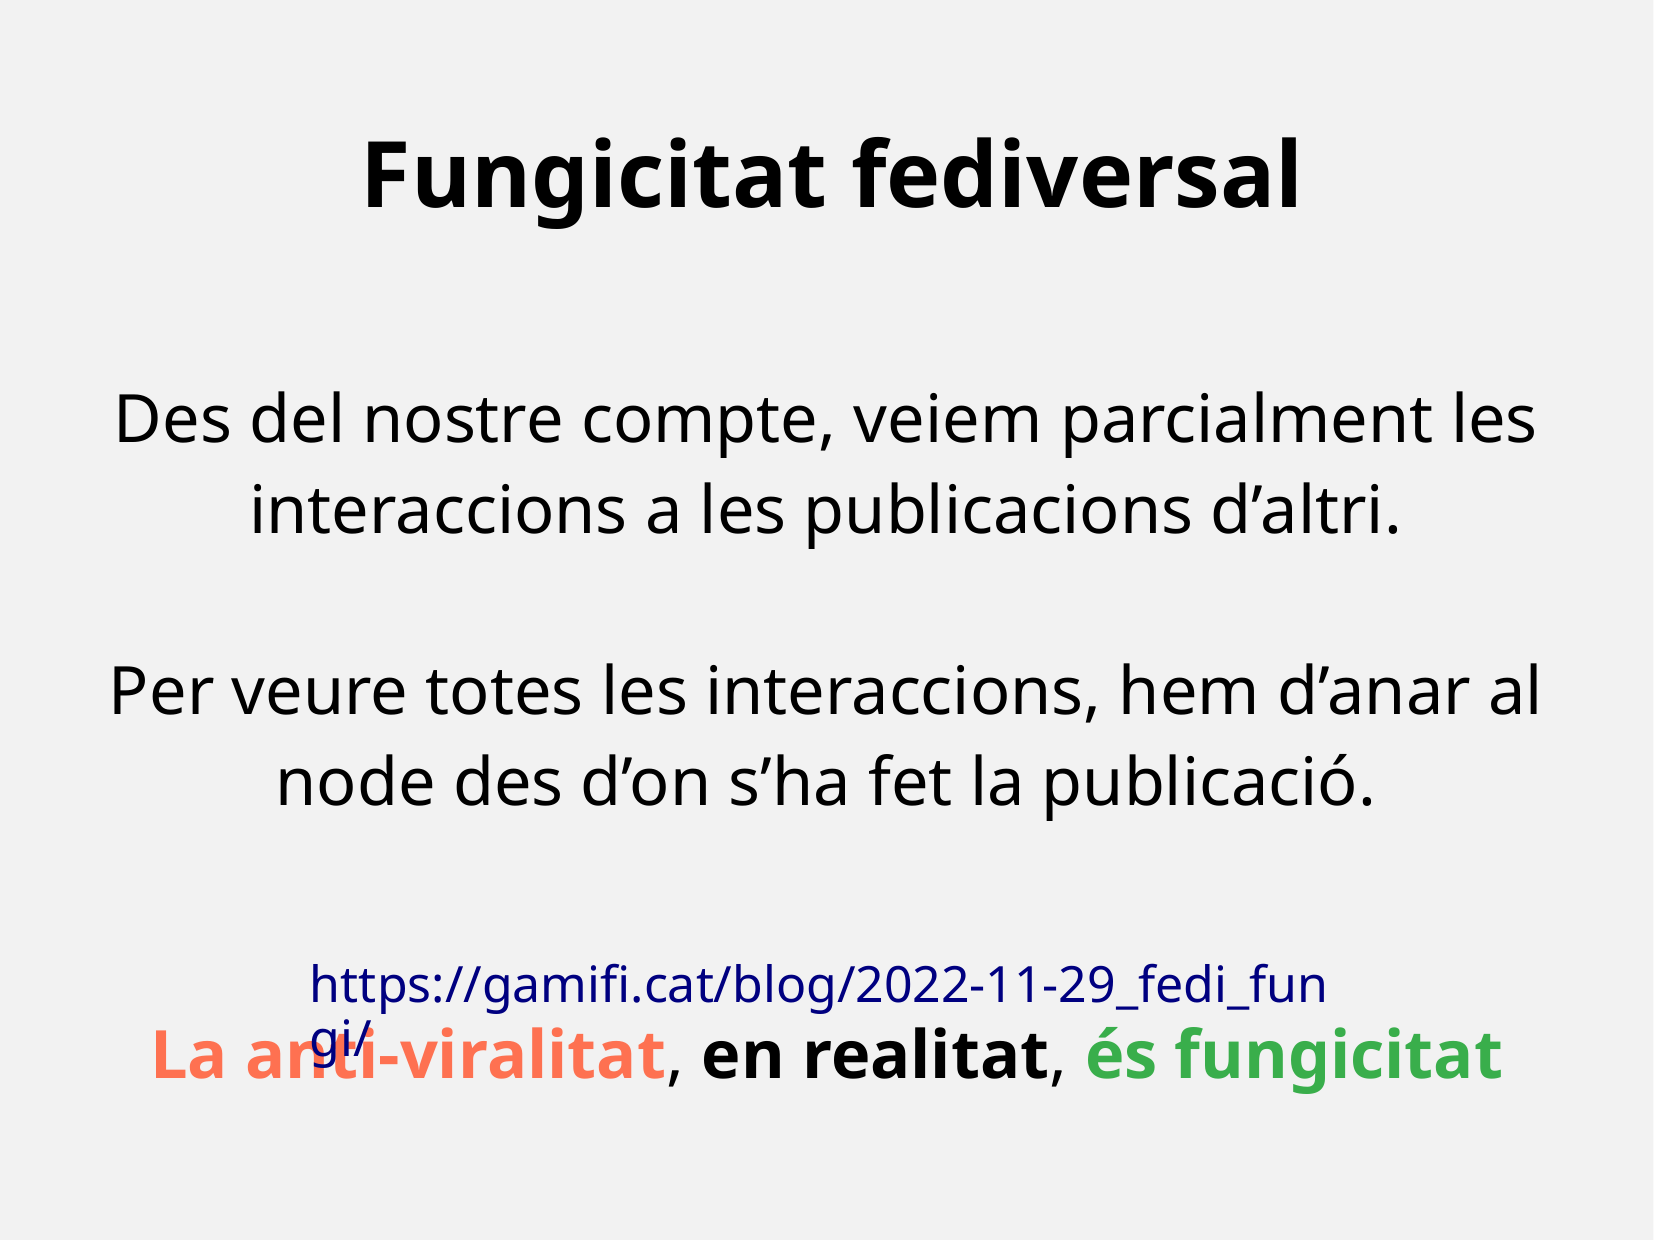

# Fungicitat fediversal
Des del nostre compte, veiem parcialment les interaccions a les publicacions d’altri.
Per veure totes les interaccions, hem d’anar al node des d’on s’ha fet la publicació.
La anti-viralitat, en realitat, és fungicitat
https://gamifi.cat/blog/2022-11-29_fedi_fungi/